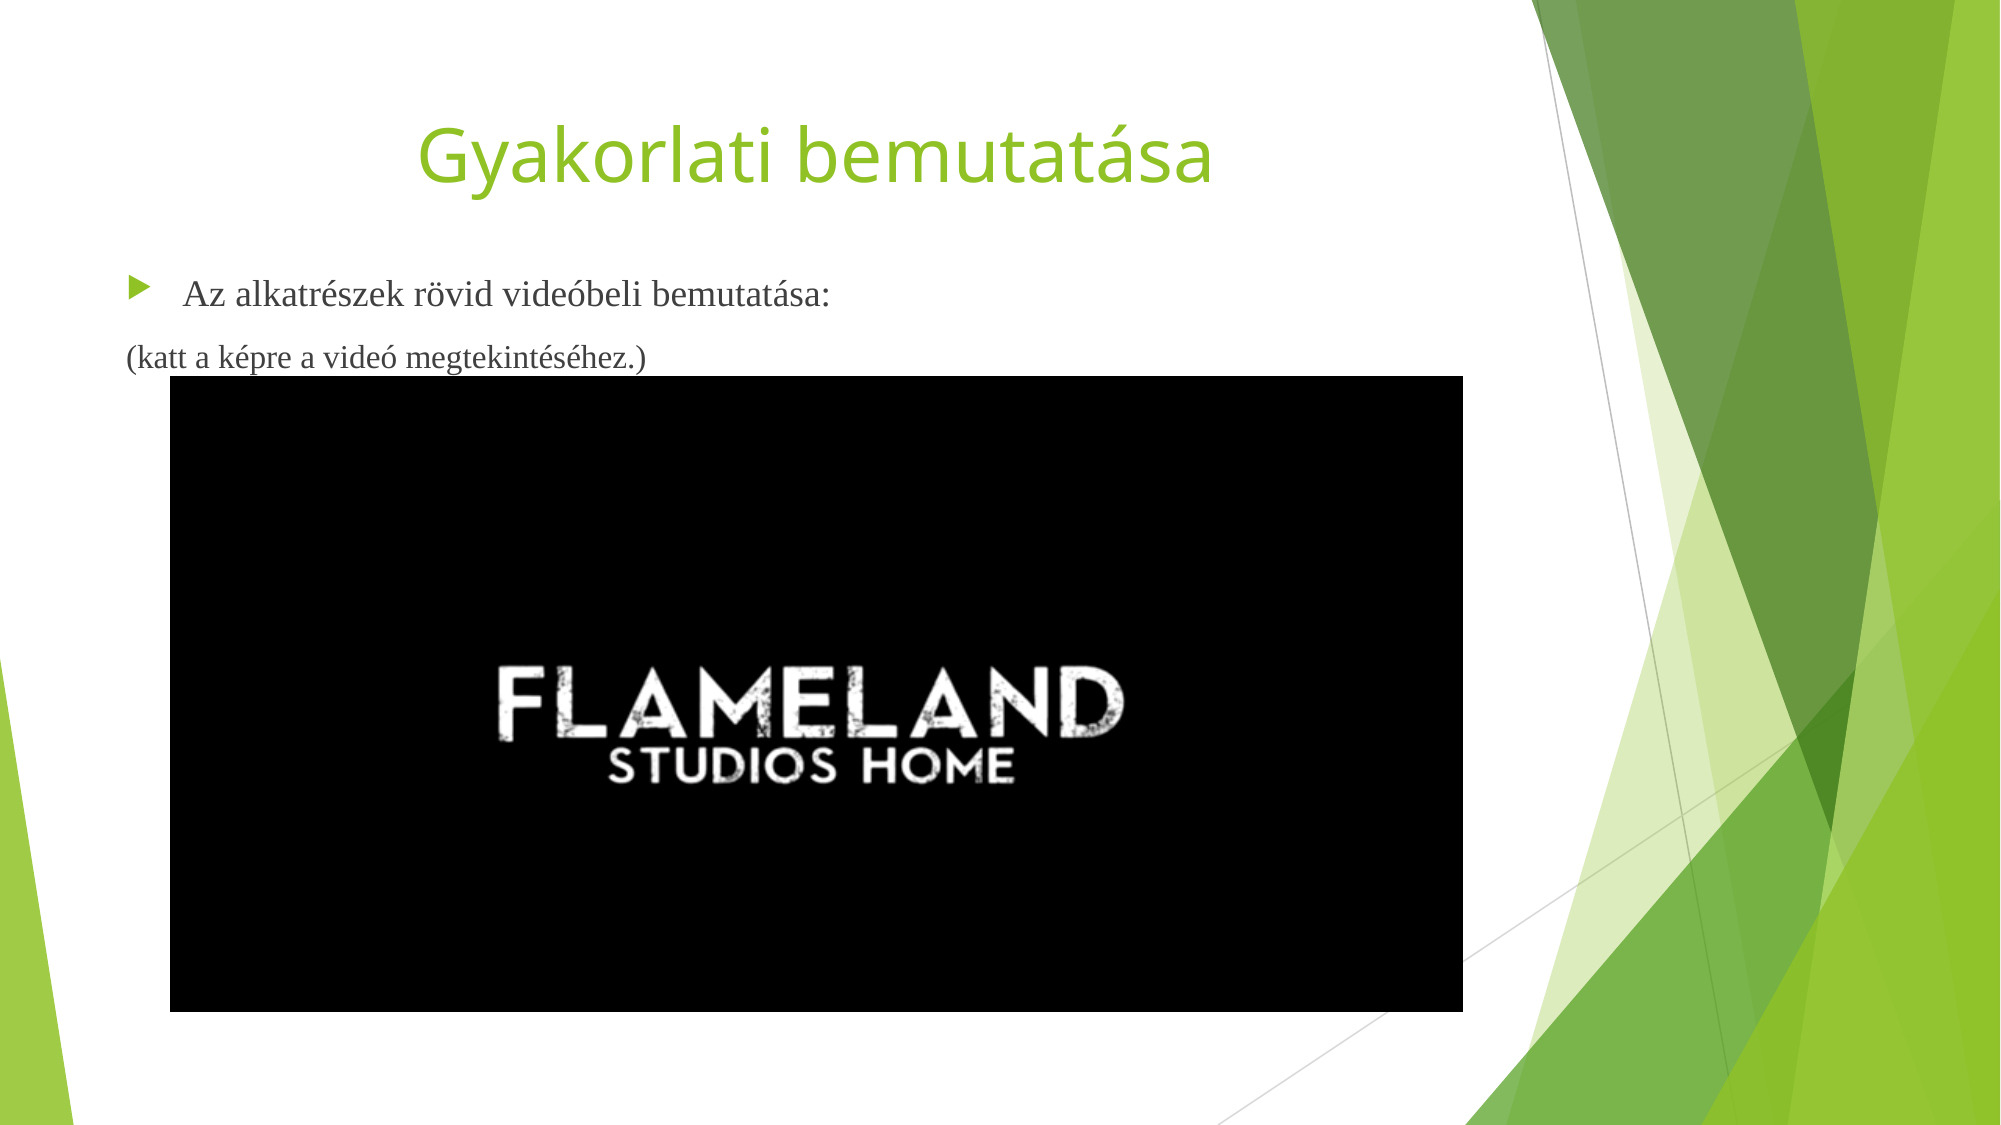

# Gyakorlati bemutatása
Az alkatrészek rövid videóbeli bemutatása:
(katt a képre a videó megtekintéséhez.)